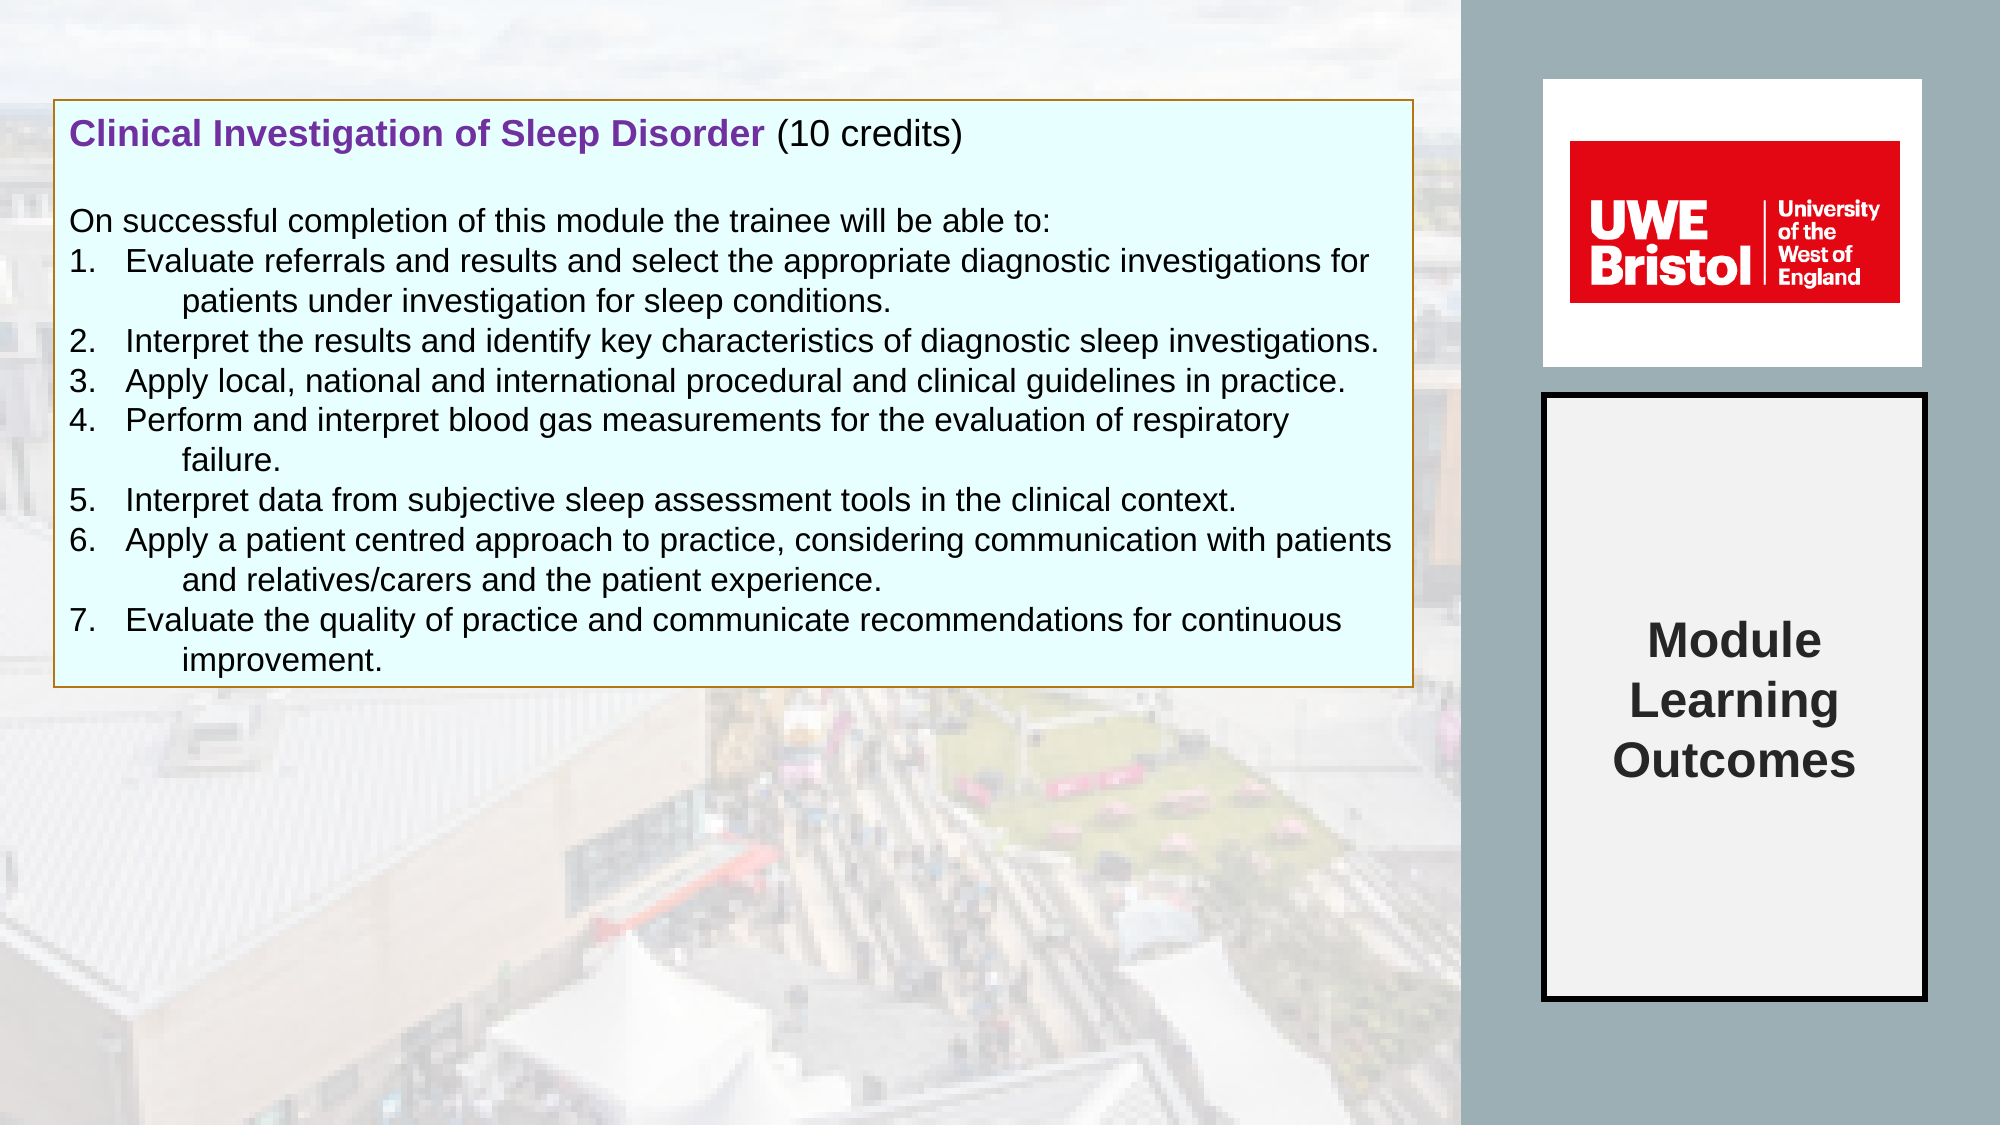

Clinical Investigation of Sleep Disorder (10 credits)
On successful completion of this module the trainee will be able to:
Evaluate referrals and results and select the appropriate diagnostic investigations for patients under investigation for sleep conditions.
Interpret the results and identify key characteristics of diagnostic sleep investigations.
Apply local, national and international procedural and clinical guidelines in practice.
Perform and interpret blood gas measurements for the evaluation of respiratory failure.
Interpret data from subjective sleep assessment tools in the clinical context.
Apply a patient centred approach to practice, considering communication with patients and relatives/carers and the patient experience.
Evaluate the quality of practice and communicate recommendations for continuous improvement.
Module Learning
Outcomes